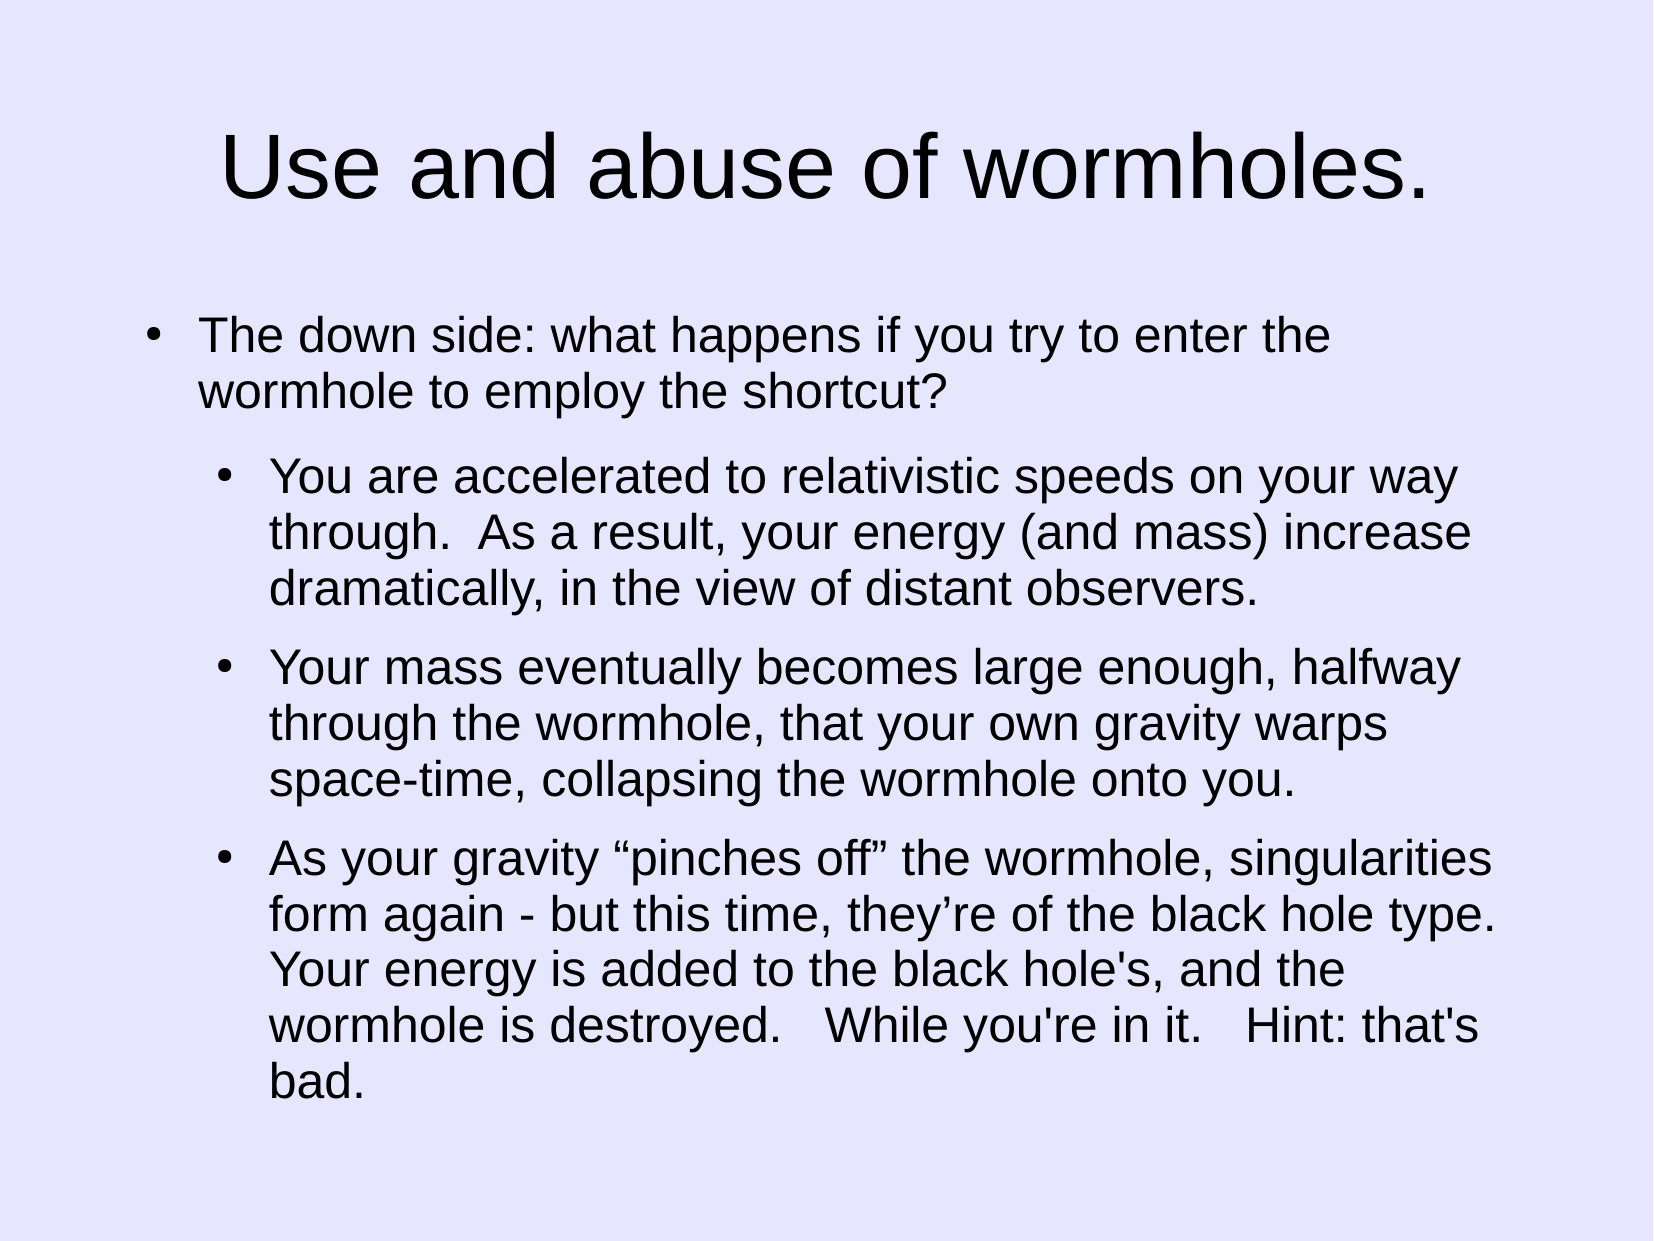

# Use and abuse of wormholes.
The down side: what happens if you try to enter the wormhole to employ the shortcut?
You are accelerated to relativistic speeds on your way through. As a result, your energy (and mass) increase dramatically, in the view of distant observers.
Your mass eventually becomes large enough, halfway through the wormhole, that your own gravity warps space-time, collapsing the wormhole onto you.
As your gravity “pinches off” the wormhole, singularities form again - but this time, they’re of the black hole type. Your energy is added to the black hole's, and the wormhole is destroyed. While you're in it. Hint: that's bad.